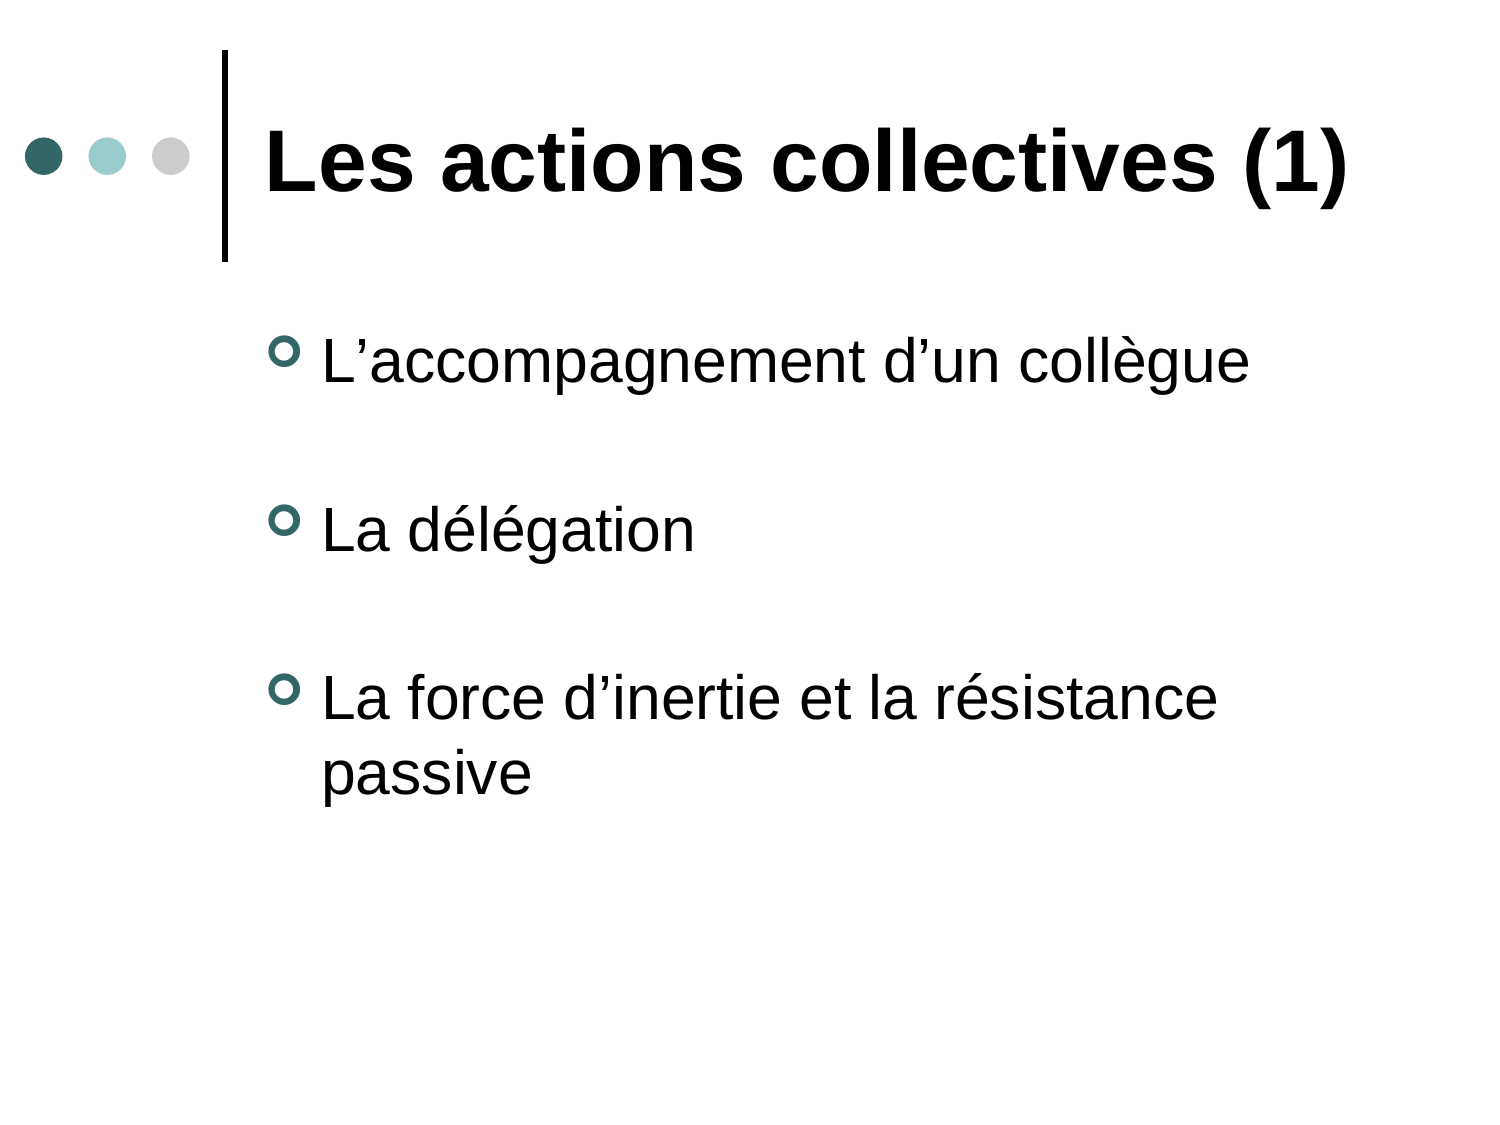

# Les actions collectives (1)
L’accompagnement d’un collègue
La délégation
La force d’inertie et la résistance passive